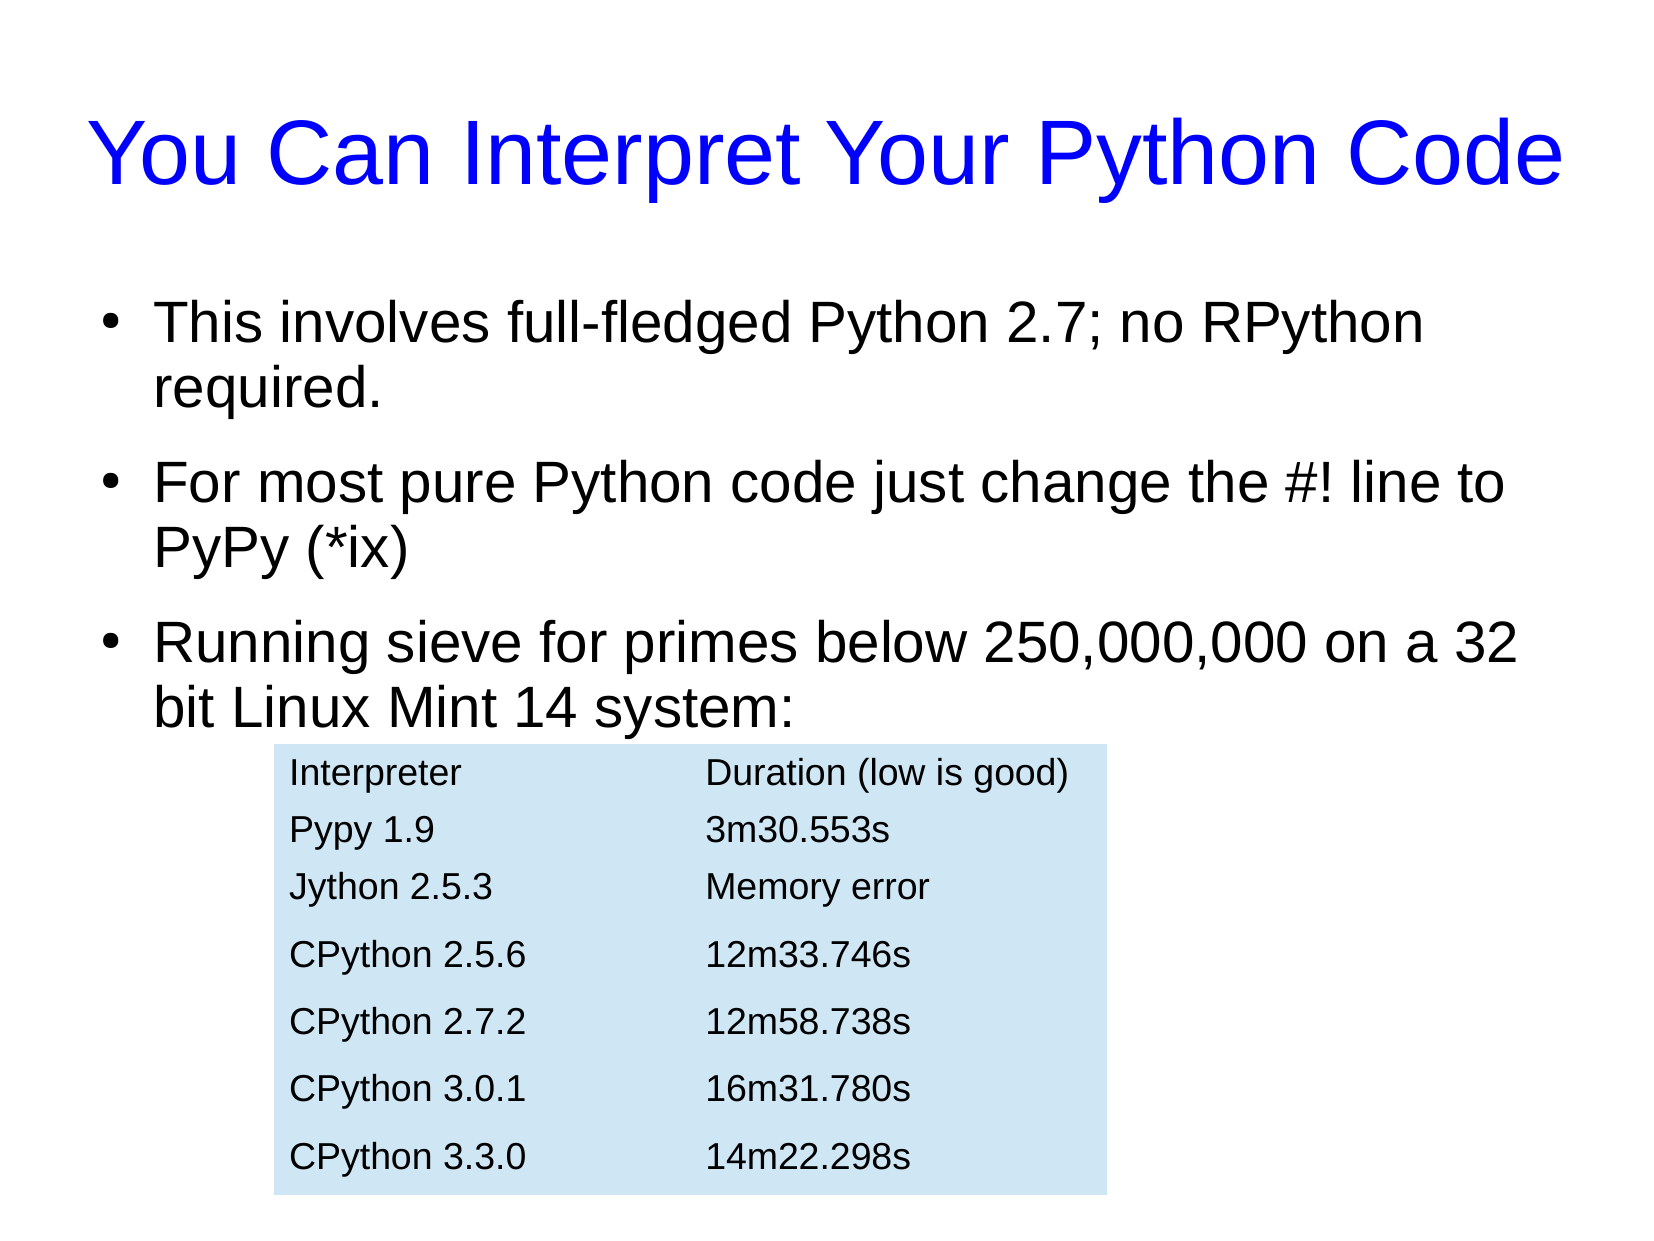

# You Can Interpret Your Python Code
This involves full-fledged Python 2.7; no RPython required.
For most pure Python code just change the #! line to PyPy (*ix)
Running sieve for primes below 250,000,000 on a 32 bit Linux Mint 14 system:
| Interpreter | Duration (low is good) |
| --- | --- |
| Pypy 1.9 | 3m30.553s |
| Jython 2.5.3 | Memory error |
| CPython 2.5.6 | 12m33.746s |
| CPython 2.7.2 | 12m58.738s |
| CPython 3.0.1 | 16m31.780s |
| CPython 3.3.0 | 14m22.298s |